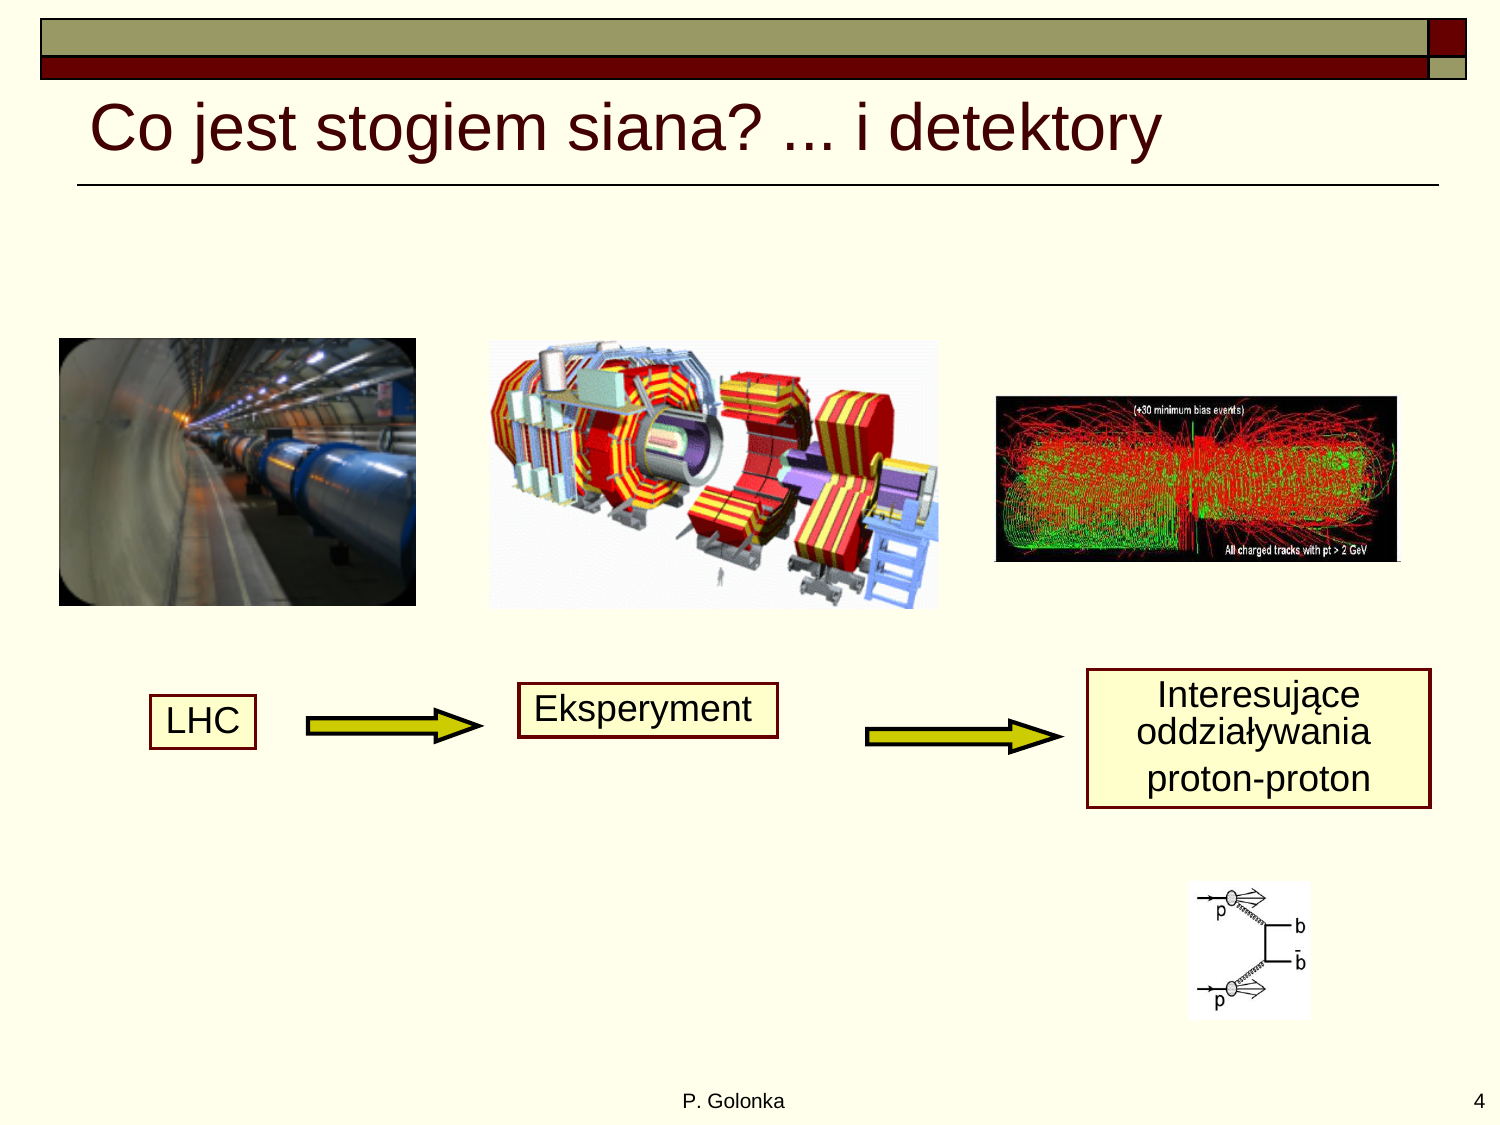

# Co jest stogiem siana? ... i detektory
Interesujące oddziaływania
proton-proton
Eksperyment
LHC
P. Golonka
4